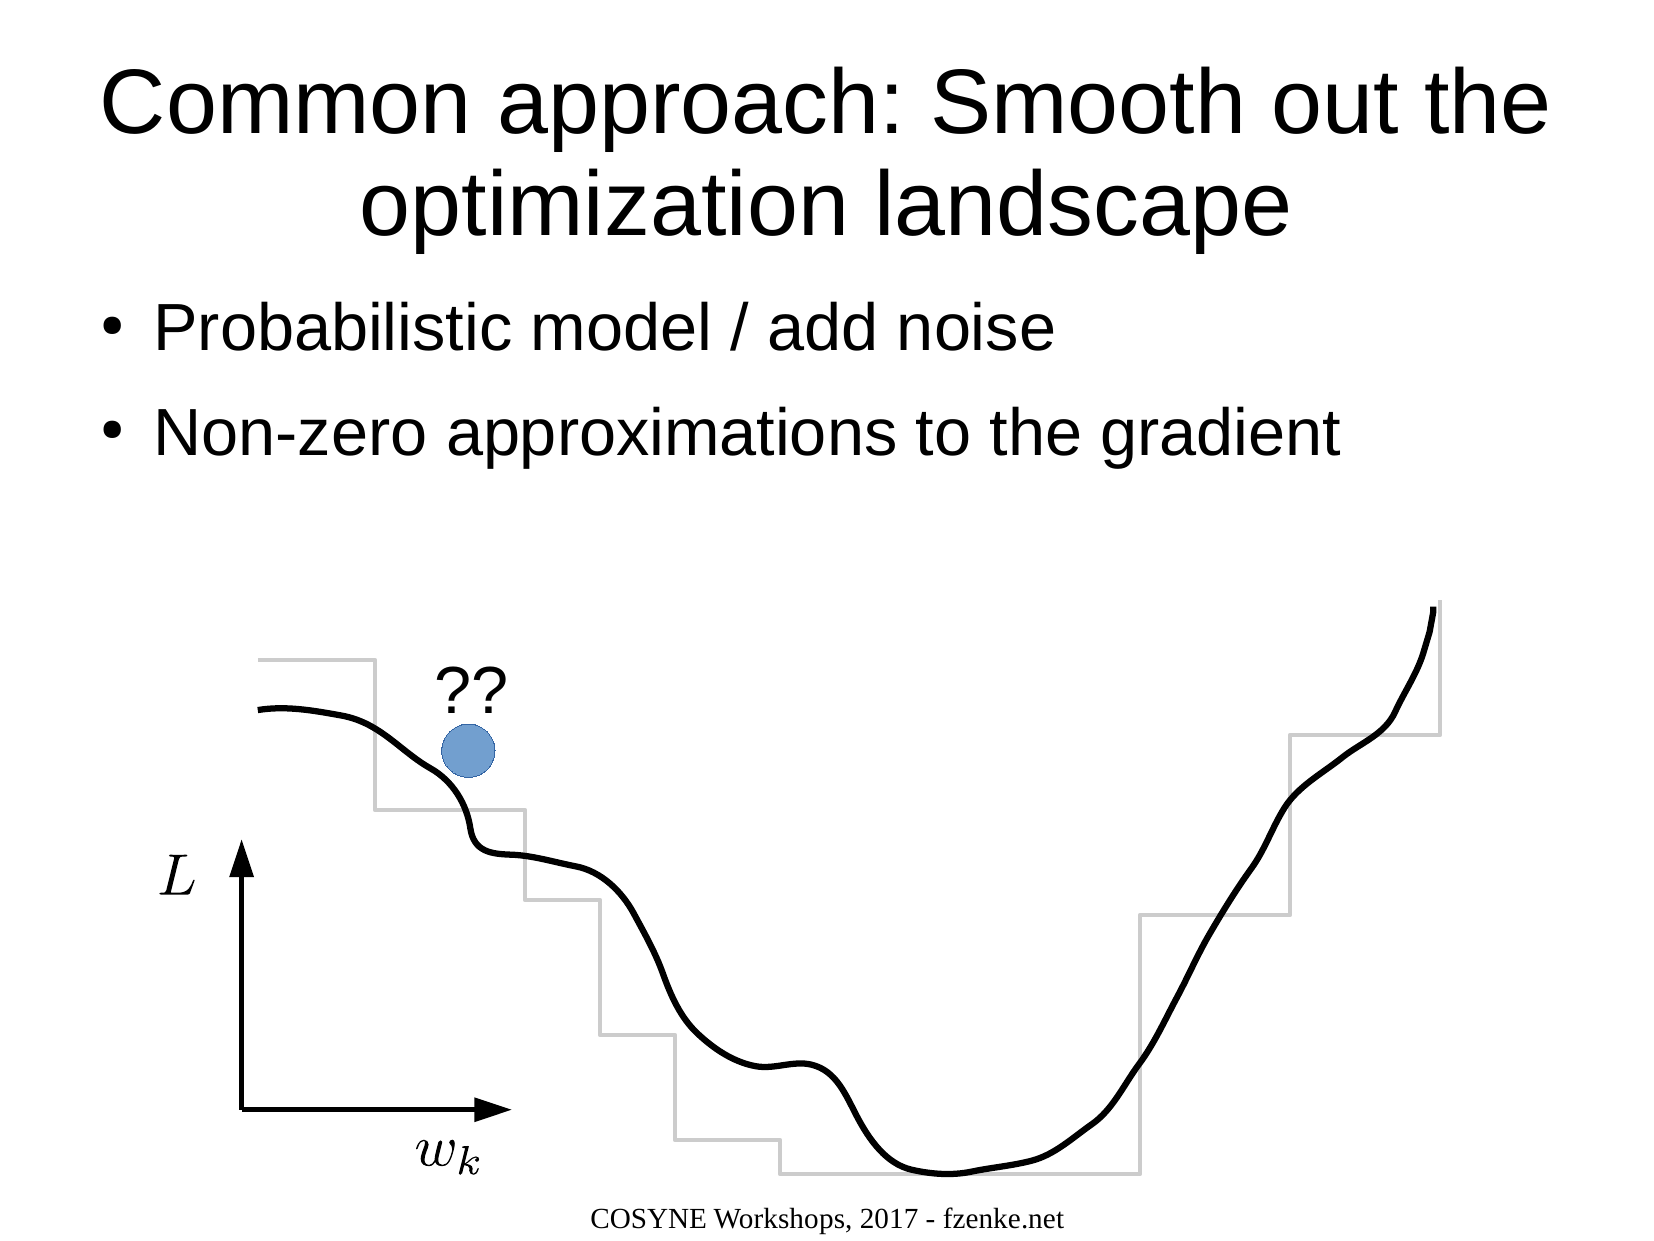

# Common approach: Smooth out the optimization landscape
Probabilistic model / add noise
Non-zero approximations to the gradient
??
COSYNE Workshops, 2017 - fzenke.net